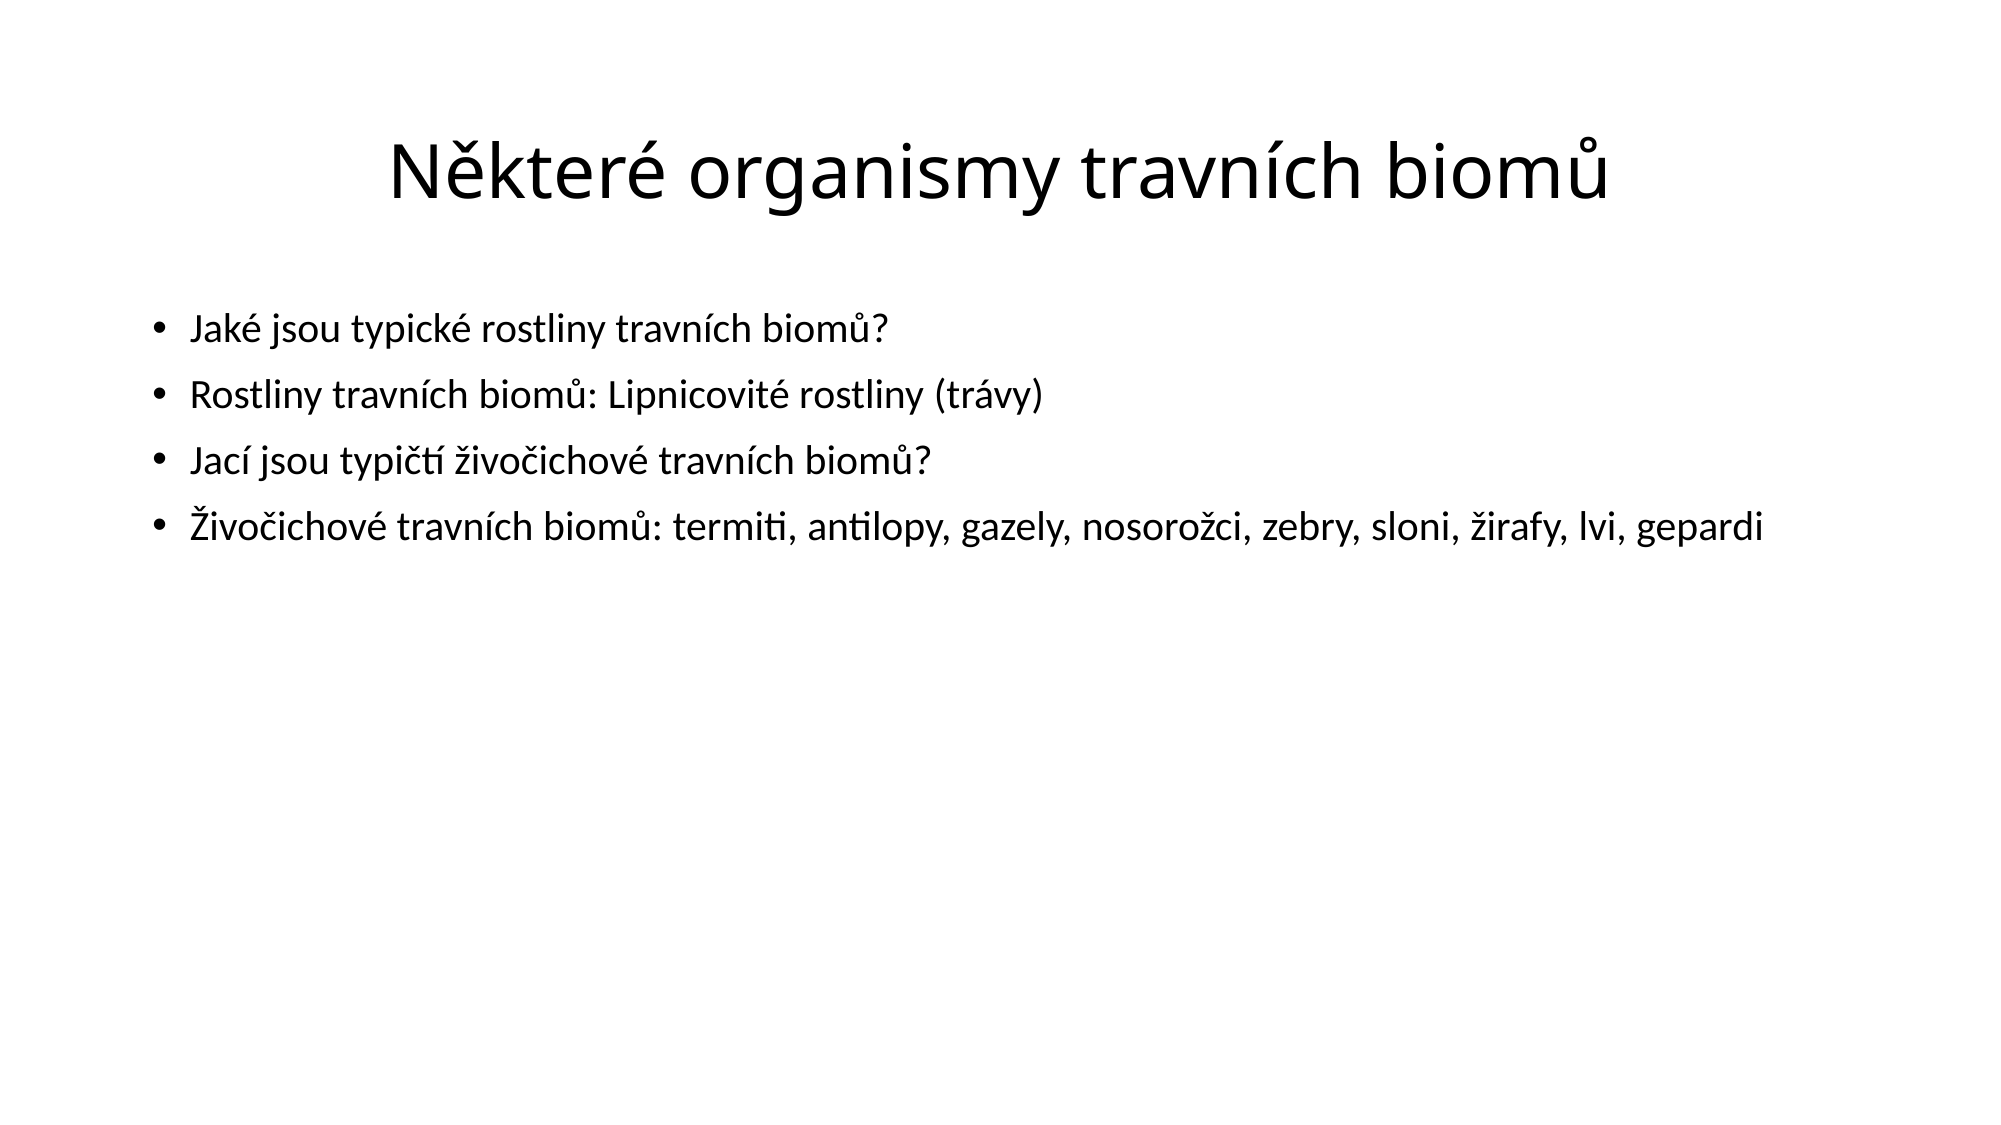

# Některé organismy travních biomů
Jaké jsou typické rostliny travních biomů?
Rostliny travních biomů: Lipnicovité rostliny (trávy)
Jací jsou typičtí živočichové travních biomů?
Živočichové travních biomů: termiti, antilopy, gazely, nosorožci, zebry, sloni, žirafy, lvi, gepardi